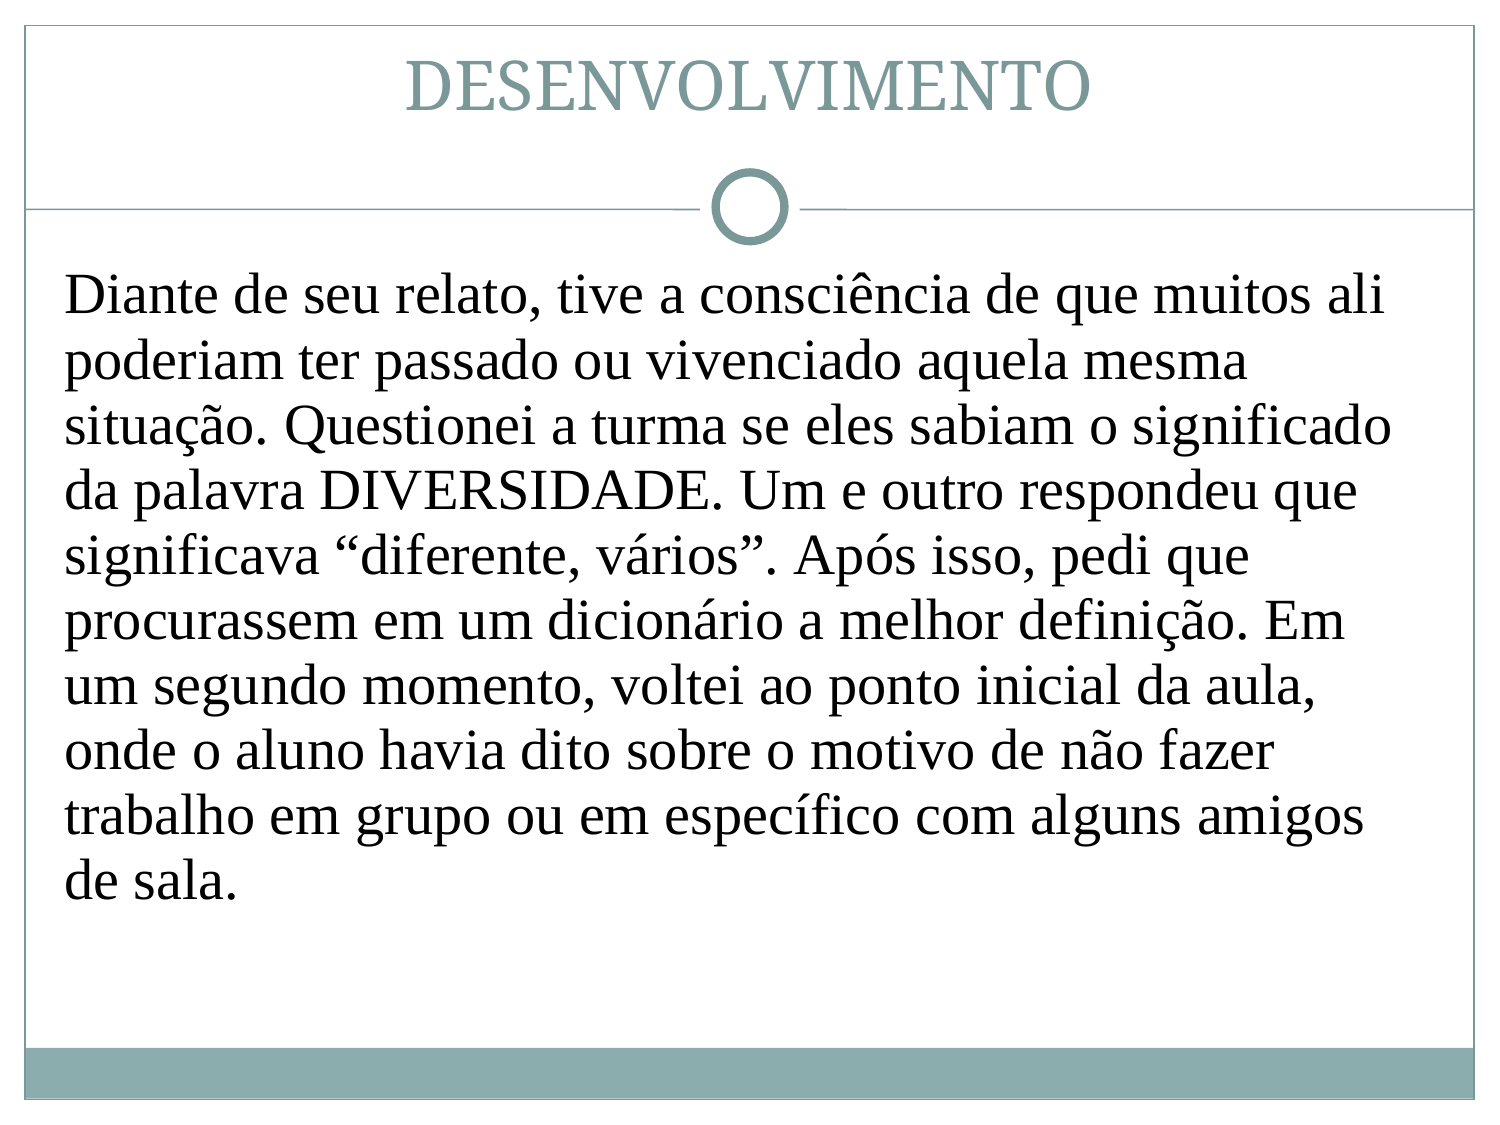

DESENVOLVIMENTO
Diante de seu relato, tive a consciência de que muitos ali poderiam ter passado ou vivenciado aquela mesma situação. Questionei a turma se eles sabiam o significado da palavra DIVERSIDADE. Um e outro respondeu que significava “diferente, vários”. Após isso, pedi que procurassem em um dicionário a melhor definição. Em um segundo momento, voltei ao ponto inicial da aula, onde o aluno havia dito sobre o motivo de não fazer trabalho em grupo ou em específico com alguns amigos de sala.